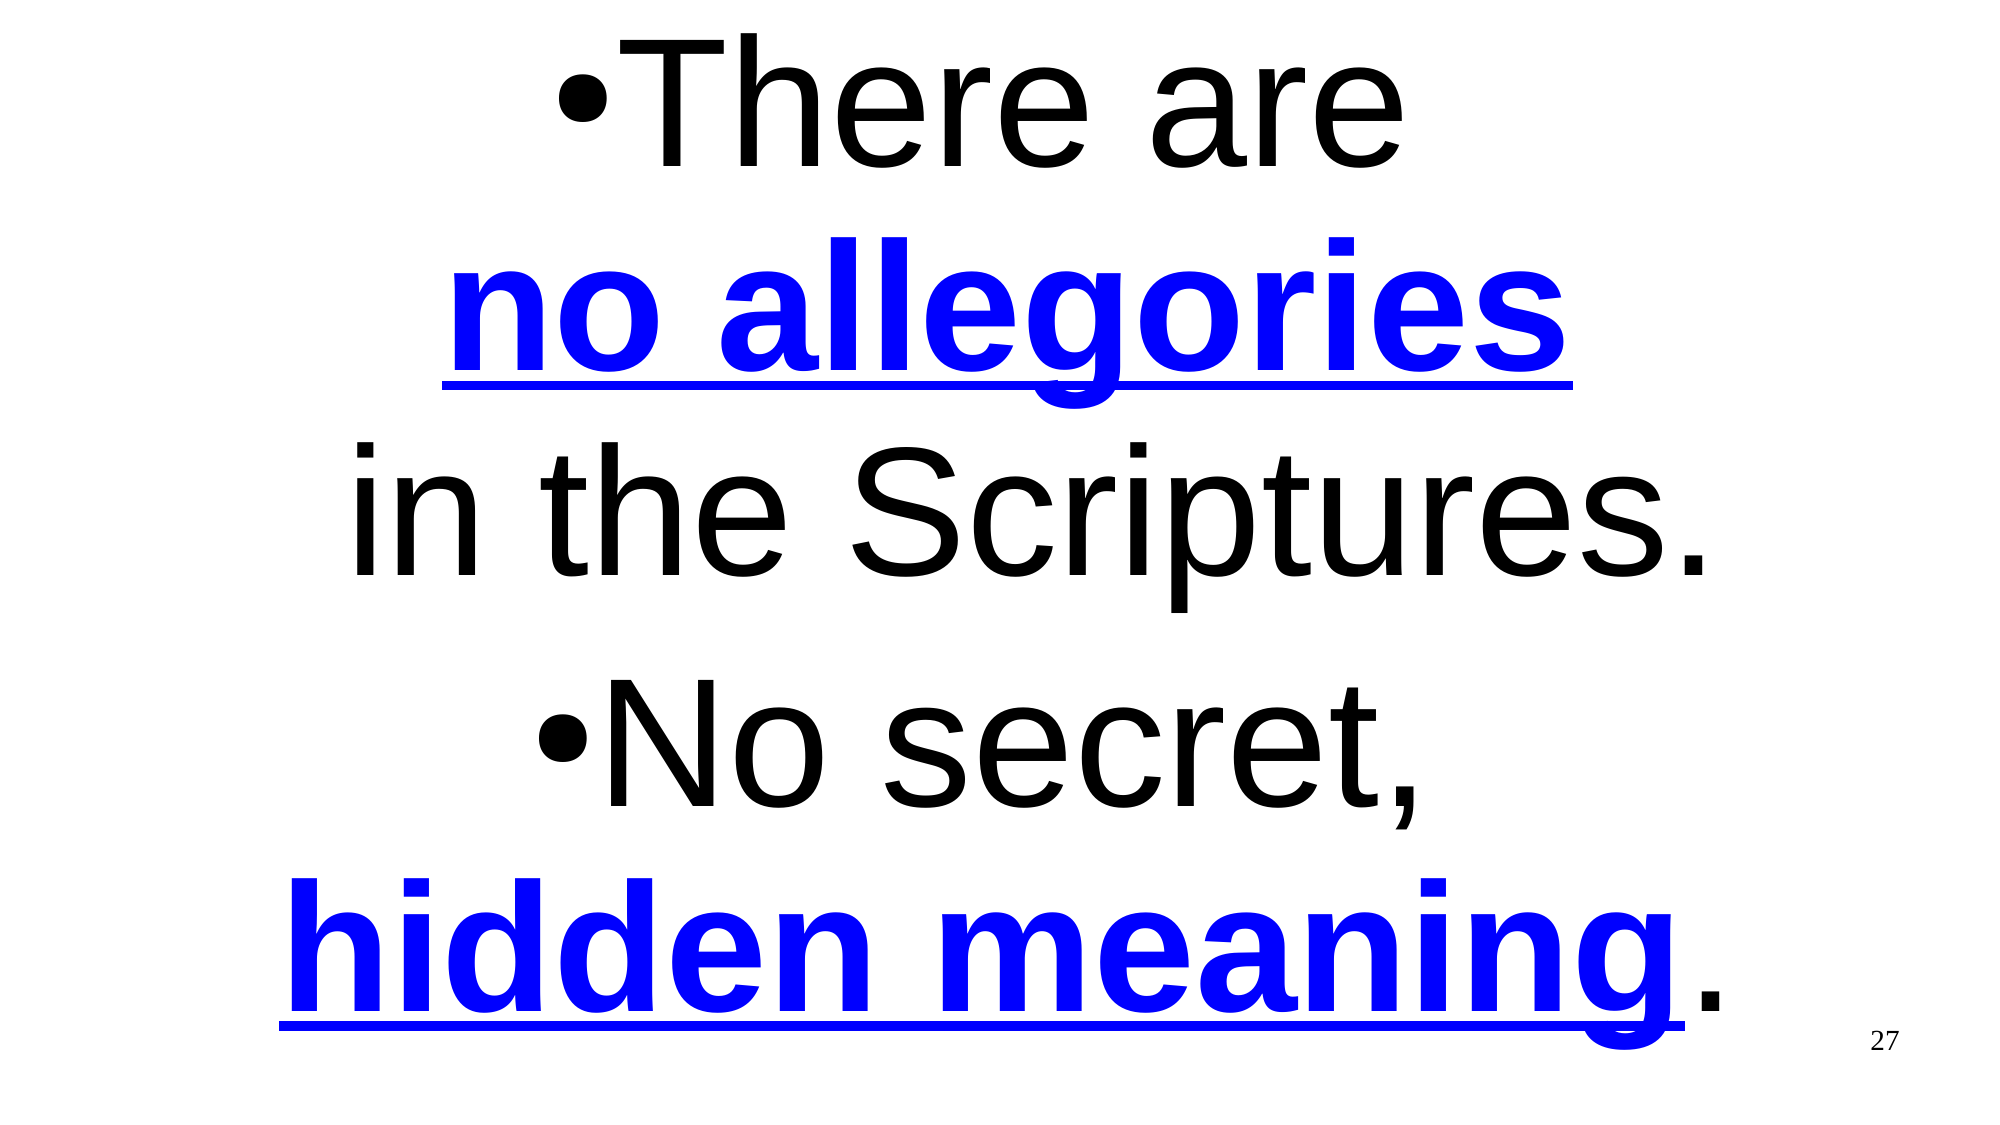

# There are no allegories in the Scriptures.
No secret,
hidden meaning.
27